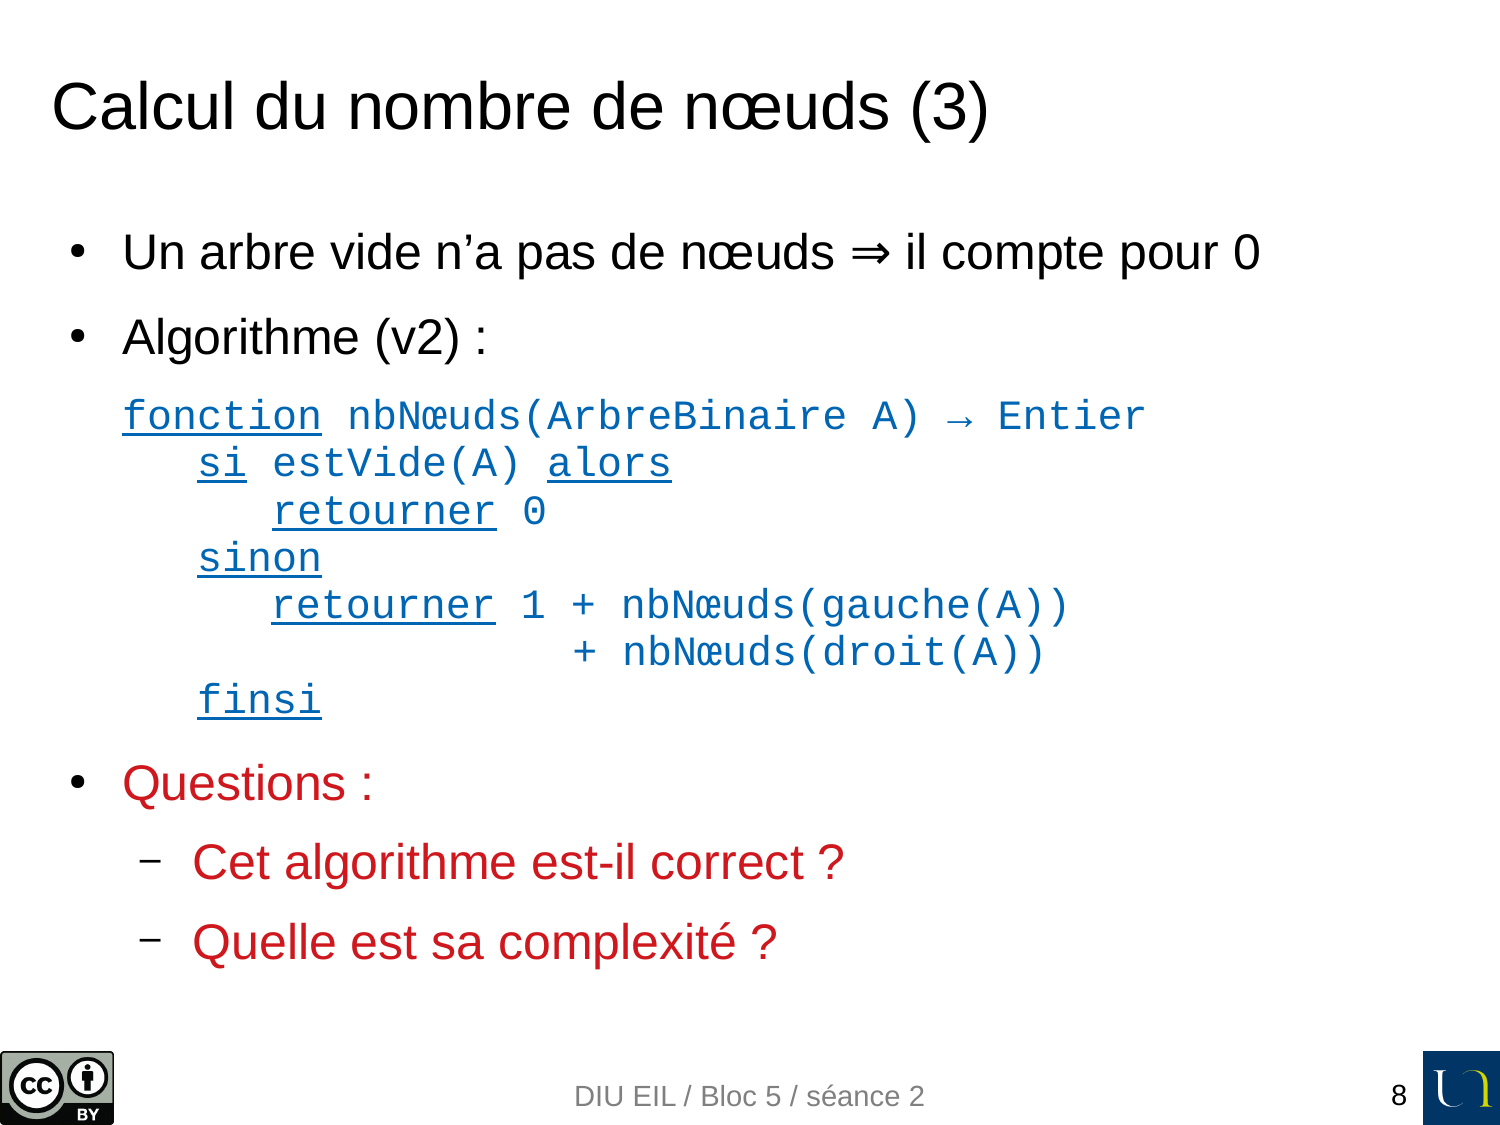

# Calcul du nombre de nœuds (3)
Un arbre vide n’a pas de nœuds ⇒ il compte pour 0
Algorithme (v2) :
fonction nbNœuds(ArbreBinaire A) → Entier
 si estVide(A) alors
 retourner 0
 sinon
	 retourner 1 + nbNœuds(gauche(A))
 + nbNœuds(droit(A))
 finsi
Questions :
Cet algorithme est-il correct ?
Quelle est sa complexité ?
8